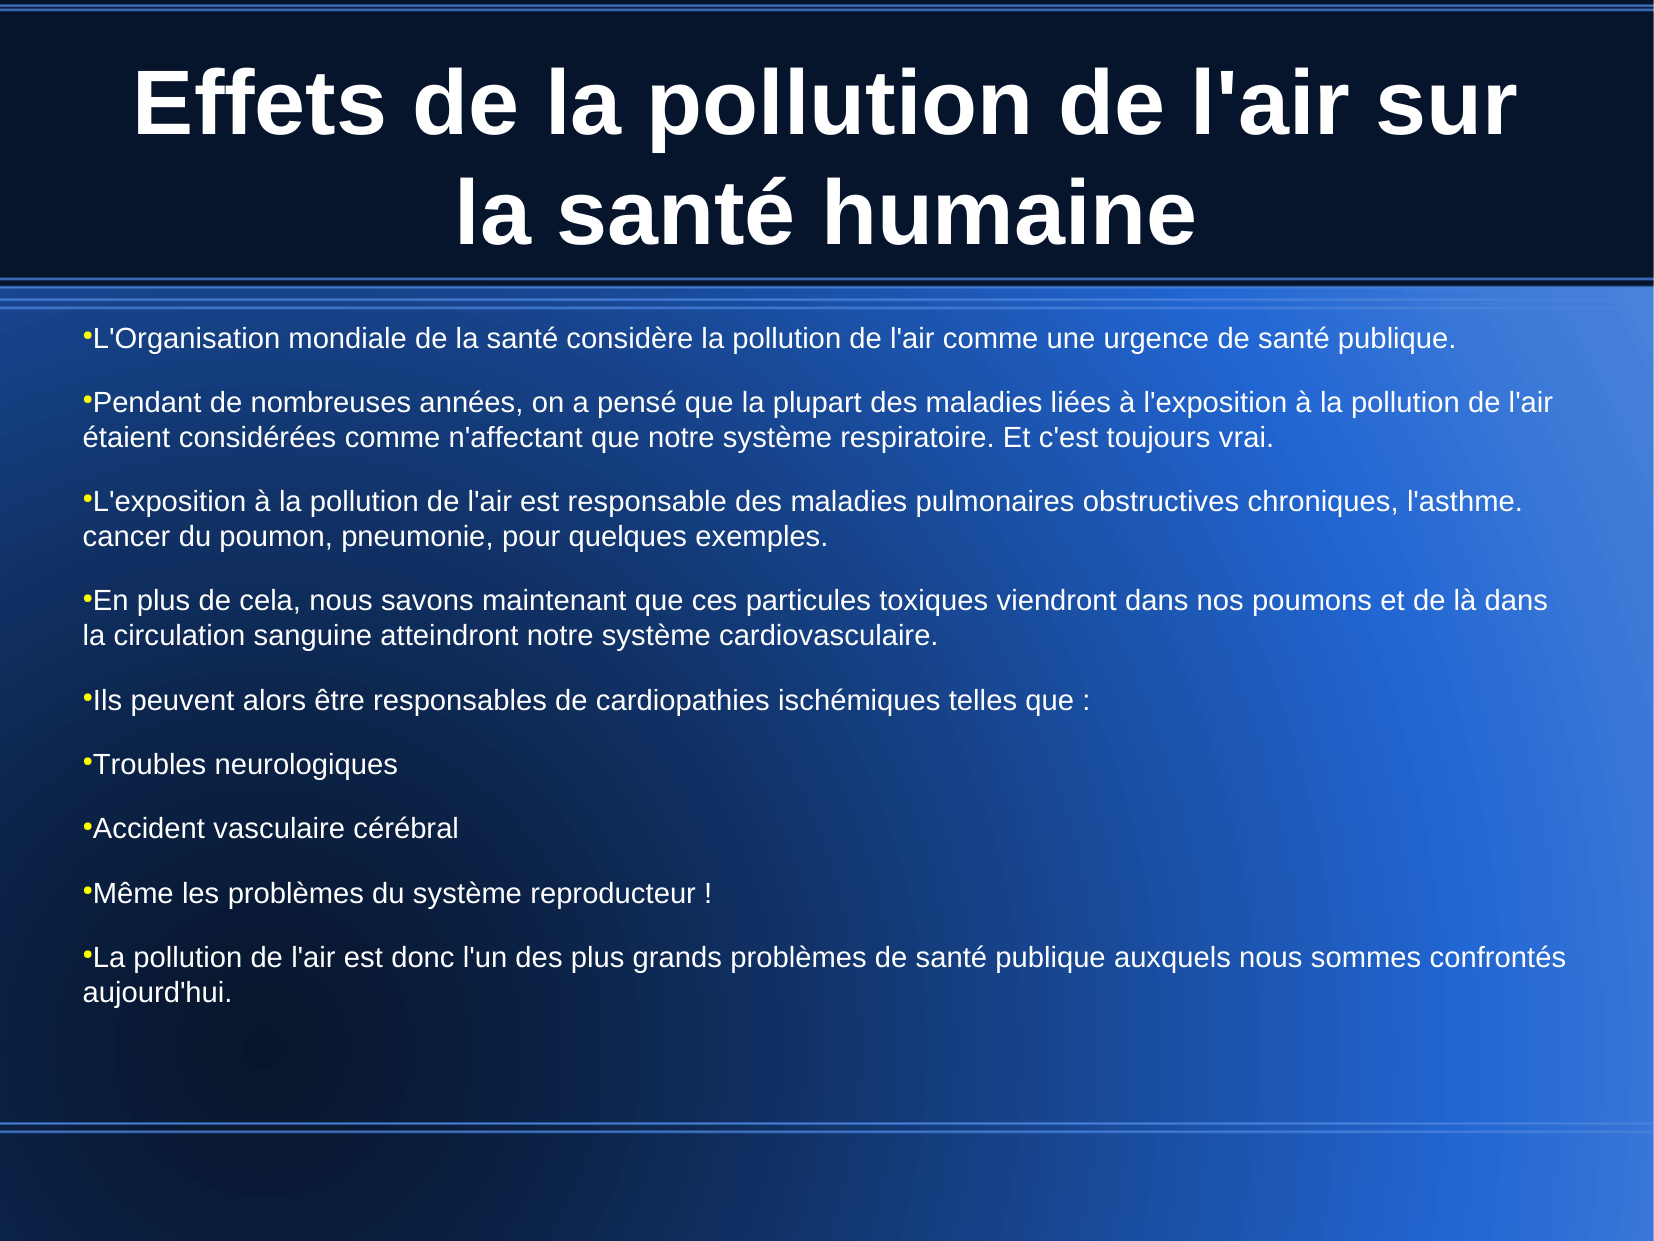

# Effets de la pollution de l'air sur la santé humaine
L'Organisation mondiale de la santé considère la pollution de l'air comme une urgence de santé publique.
Pendant de nombreuses années, on a pensé que la plupart des maladies liées à l'exposition à la pollution de l'air étaient considérées comme n'affectant que notre système respiratoire. Et c'est toujours vrai.
L'exposition à la pollution de l'air est responsable des maladies pulmonaires obstructives chroniques, l'asthme. cancer du poumon, pneumonie, pour quelques exemples.
En plus de cela, nous savons maintenant que ces particules toxiques viendront dans nos poumons et de là dans la circulation sanguine atteindront notre système cardiovasculaire.
Ils peuvent alors être responsables de cardiopathies ischémiques telles que :
Troubles neurologiques
Accident vasculaire cérébral
Même les problèmes du système reproducteur !
La pollution de l'air est donc l'un des plus grands problèmes de santé publique auxquels nous sommes confrontés aujourd'hui.